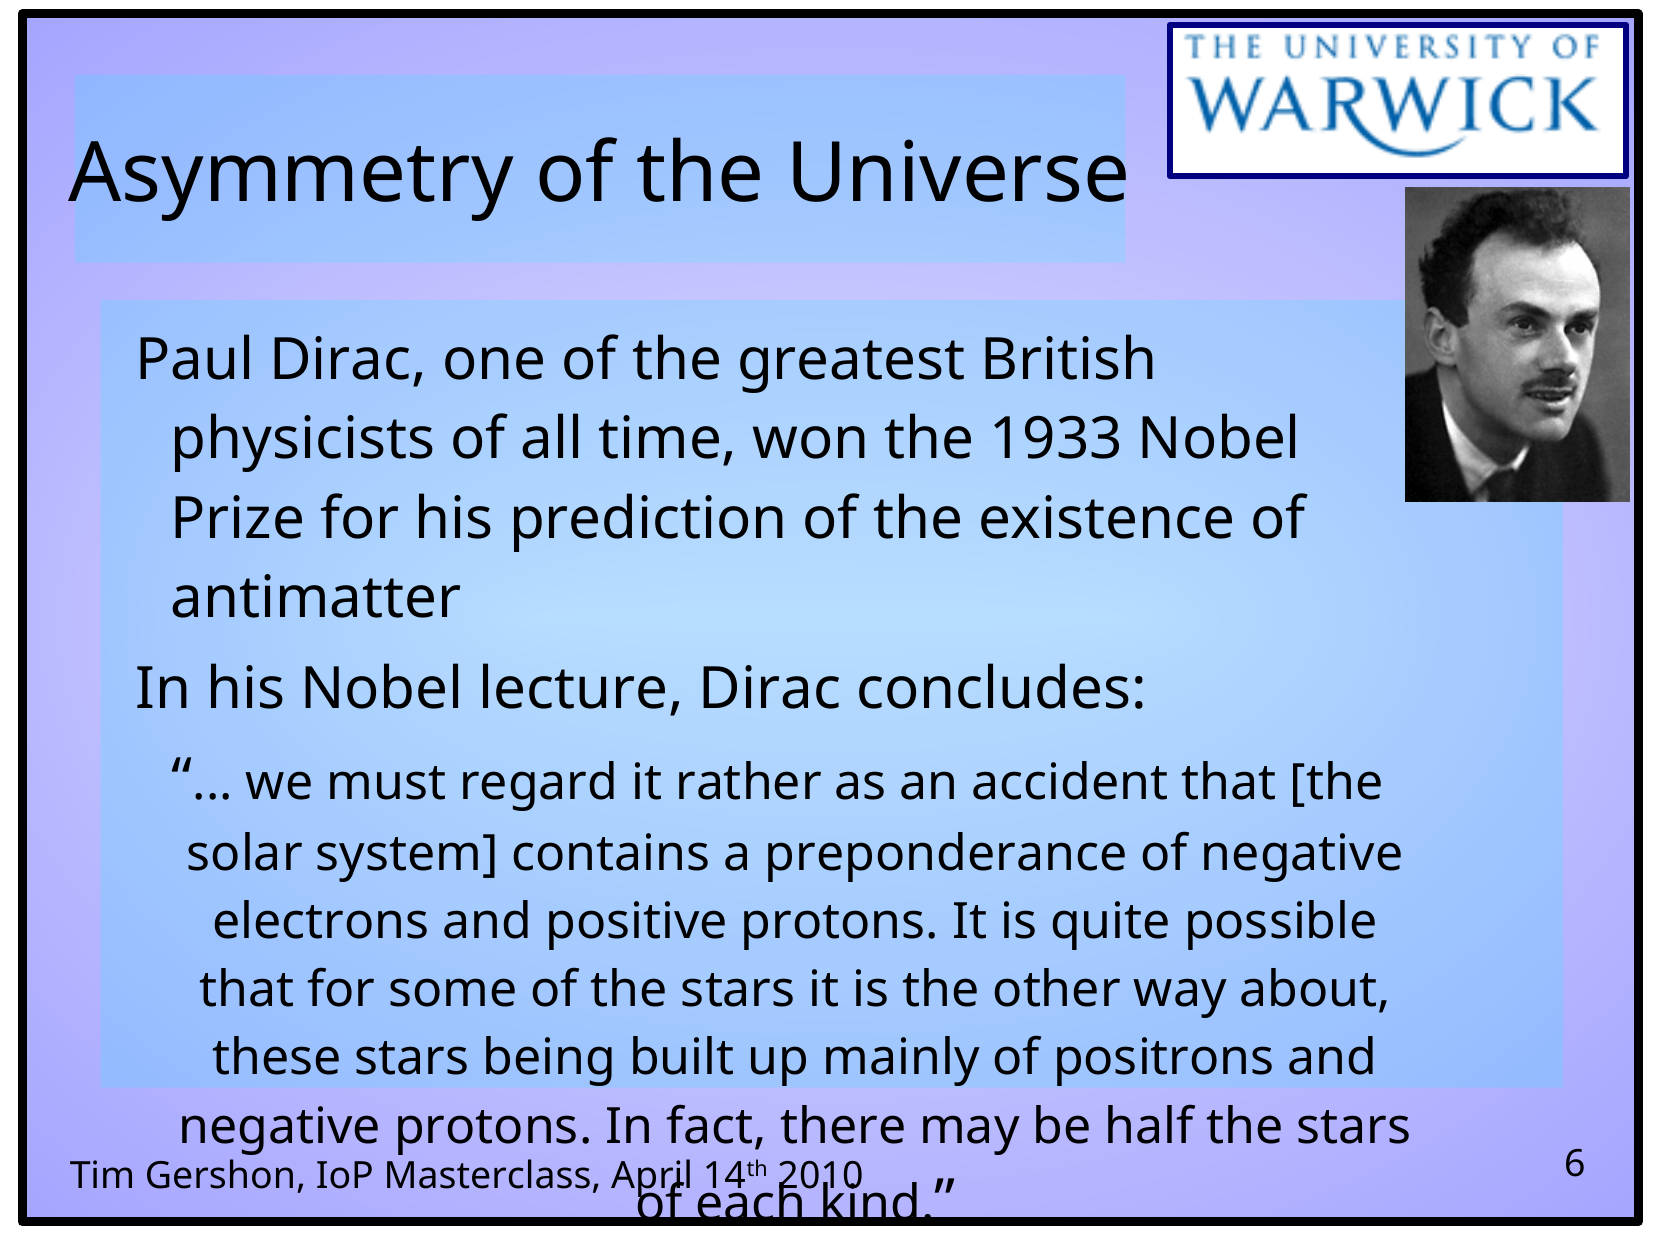

Asymmetry of the Universe
Paul Dirac, one of the greatest British physicists of all time, won the 1933 Nobel Prize for his prediction of the existence of antimatter
In his Nobel lecture, Dirac concludes:
“... we must regard it rather as an accident that [the solar system] contains a preponderance of negative electrons and positive protons. It is quite possible that for some of the stars it is the other way about, these stars being built up mainly of positrons and negative protons. In fact, there may be half the stars of each kind.”
It turns out there are not any antimatter stars
Dirac did not know about CP violation!
Tim Gershon, IoP Masterclass, April 14th 2010